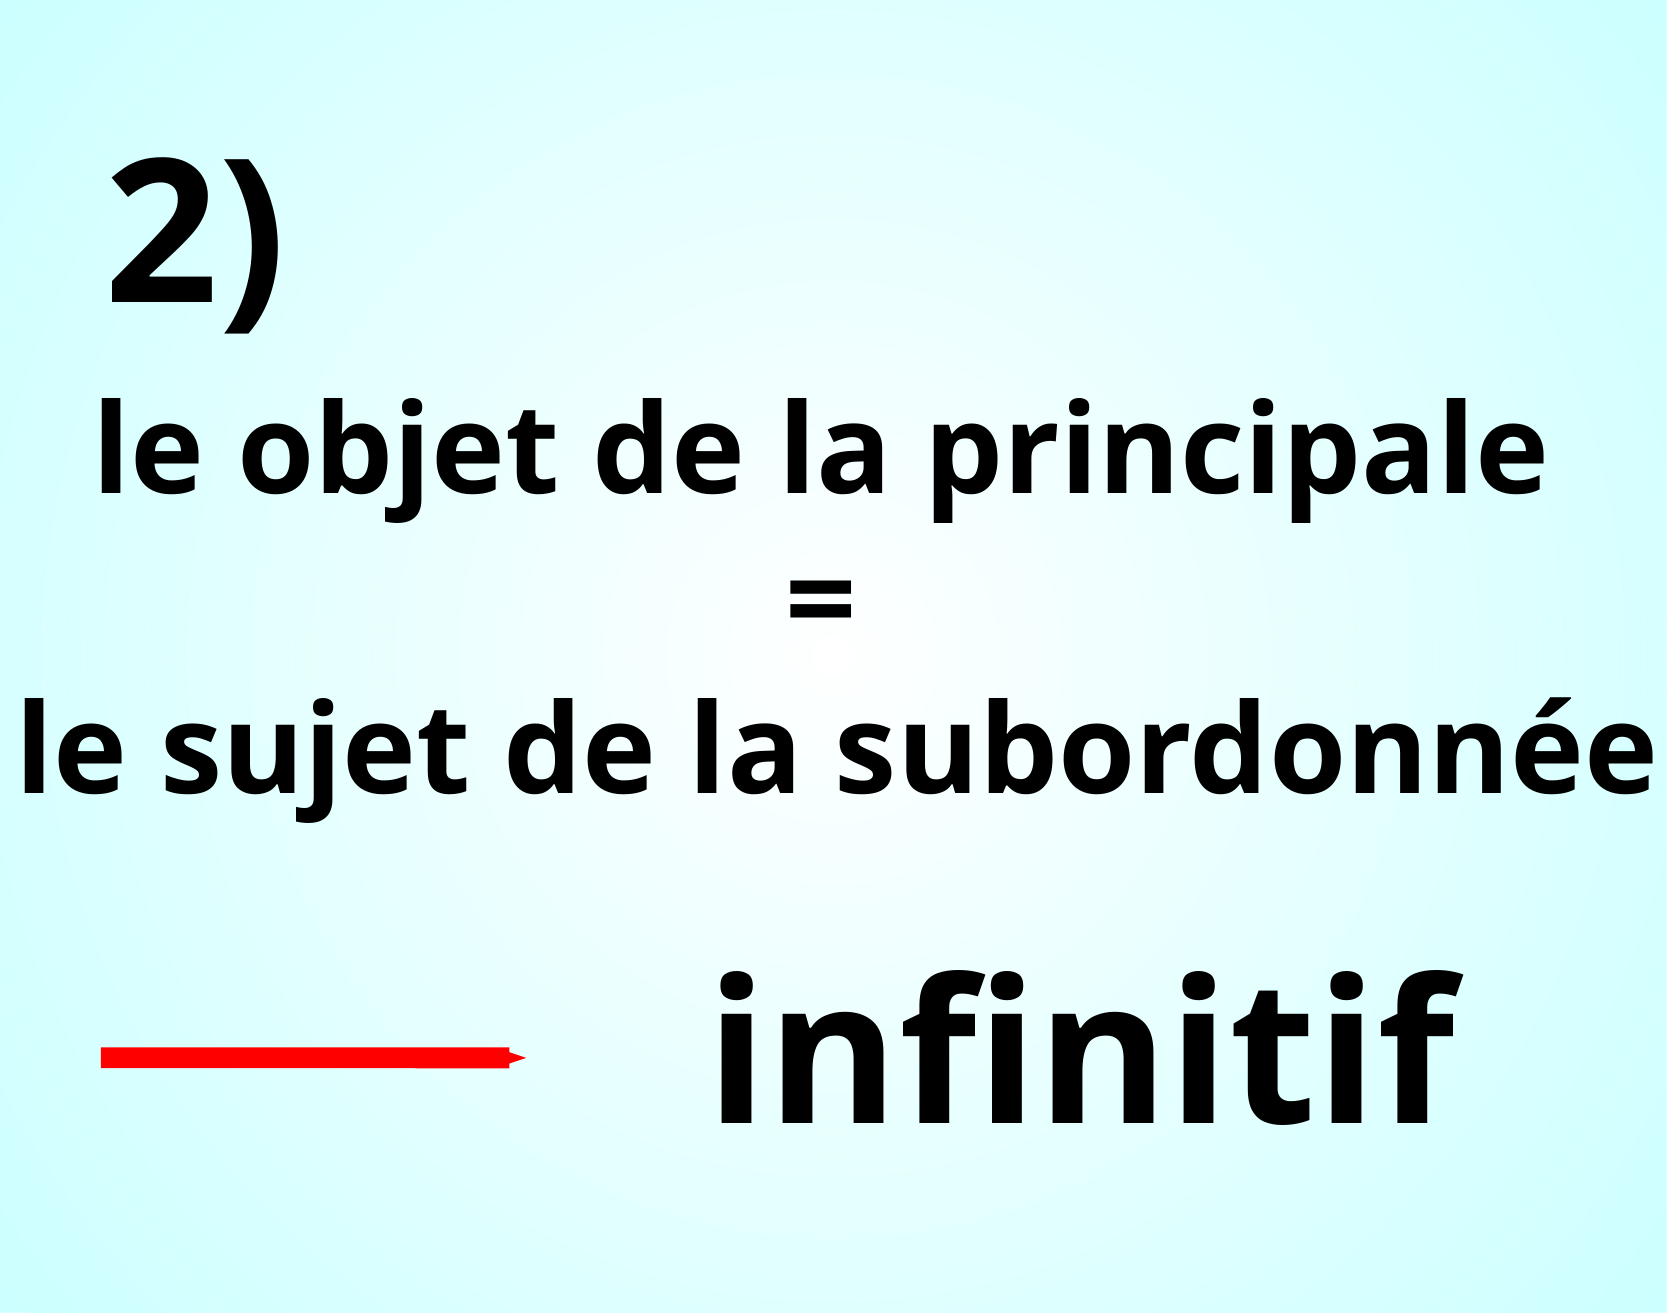

2)
le objet de la principale
=
le sujet de la subordonnée
infinitif